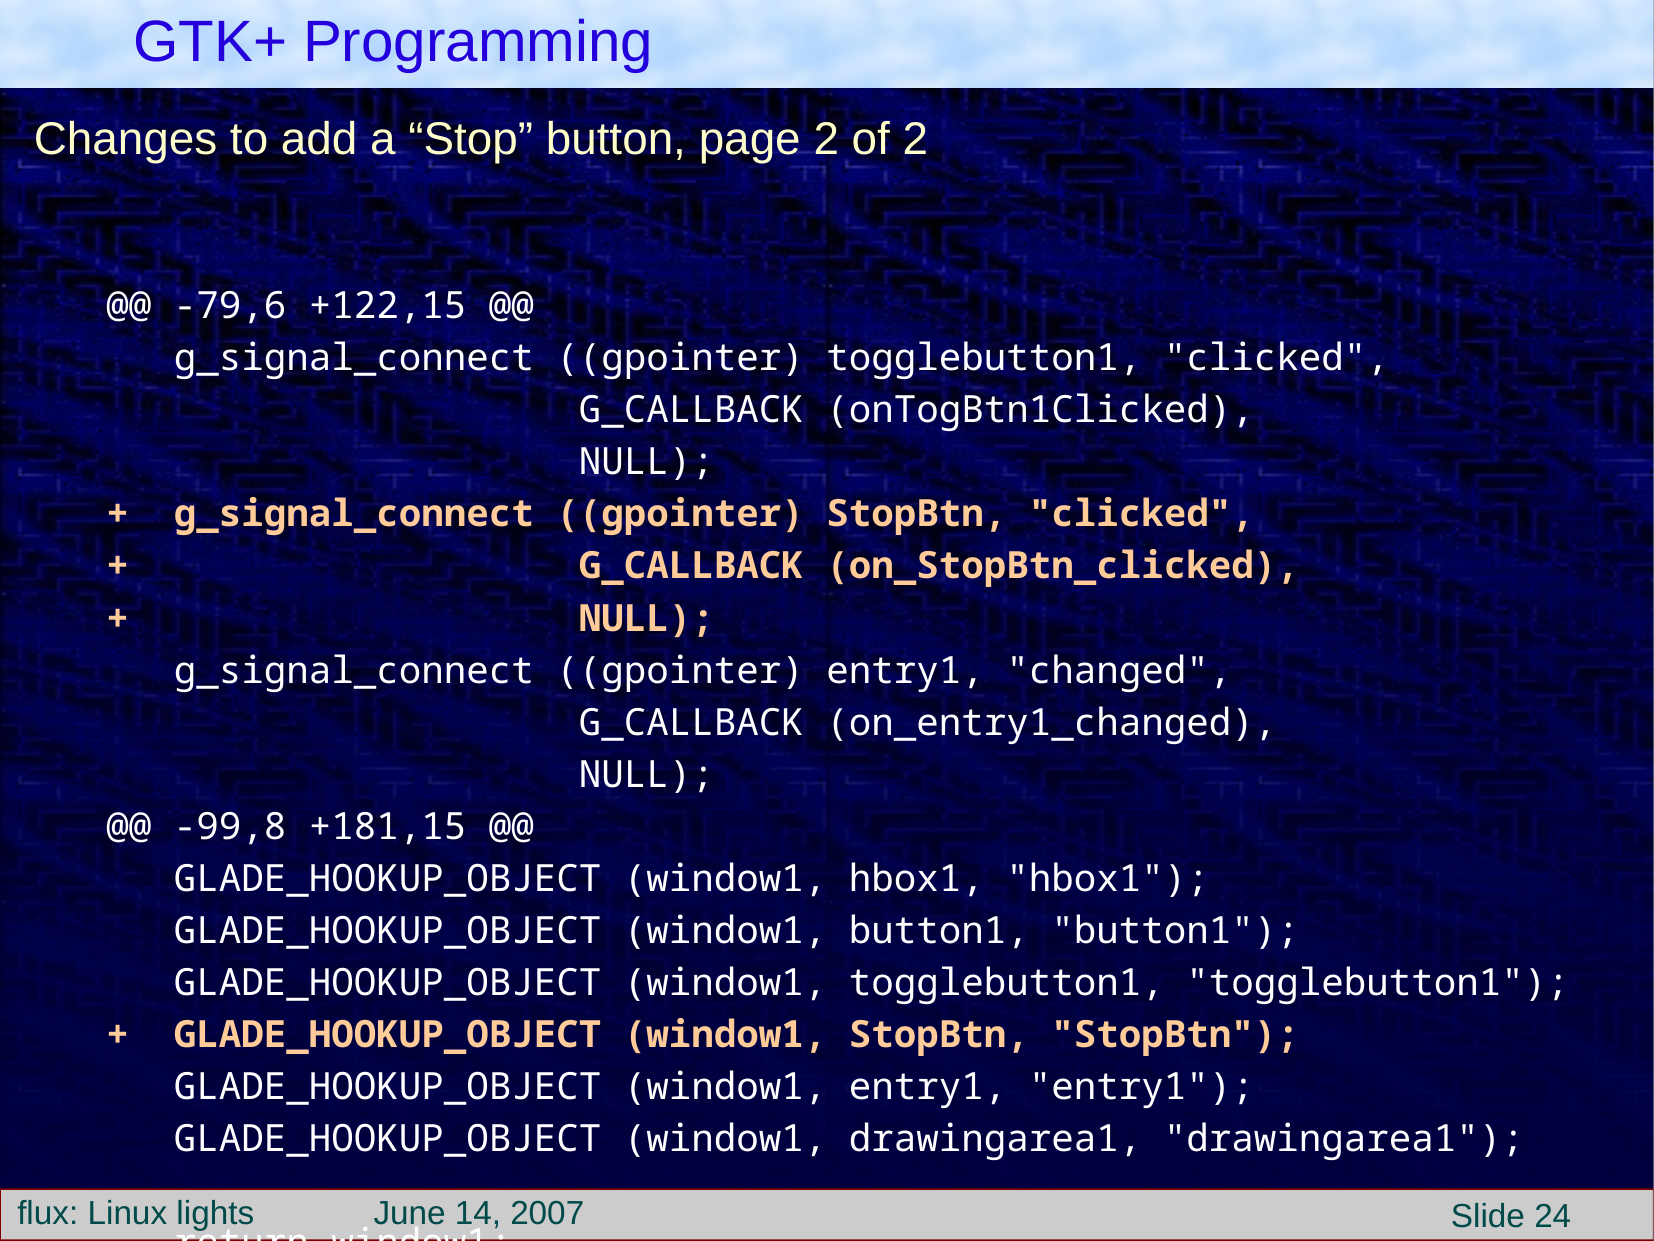

GTK+ Programming
Changes to add a “Stop” button, page 2 of 2
@@ -79,6 +122,15 @@
 g_signal_connect ((gpointer) togglebutton1, "clicked",
 G_CALLBACK (onTogBtn1Clicked),
 NULL);
+ g_signal_connect ((gpointer) StopBtn, "clicked",
+ G_CALLBACK (on_StopBtn_clicked),
+ NULL);
 g_signal_connect ((gpointer) entry1, "changed",
 G_CALLBACK (on_entry1_changed),
 NULL);
@@ -99,8 +181,15 @@
 GLADE_HOOKUP_OBJECT (window1, hbox1, "hbox1");
 GLADE_HOOKUP_OBJECT (window1, button1, "button1");
 GLADE_HOOKUP_OBJECT (window1, togglebutton1, "togglebutton1");
+ GLADE_HOOKUP_OBJECT (window1, StopBtn, "StopBtn");
 GLADE_HOOKUP_OBJECT (window1, entry1, "entry1");
 GLADE_HOOKUP_OBJECT (window1, drawingarea1, "drawingarea1");
 return window1;
 }
flux: Linux lights	June 14, 2007
Slide